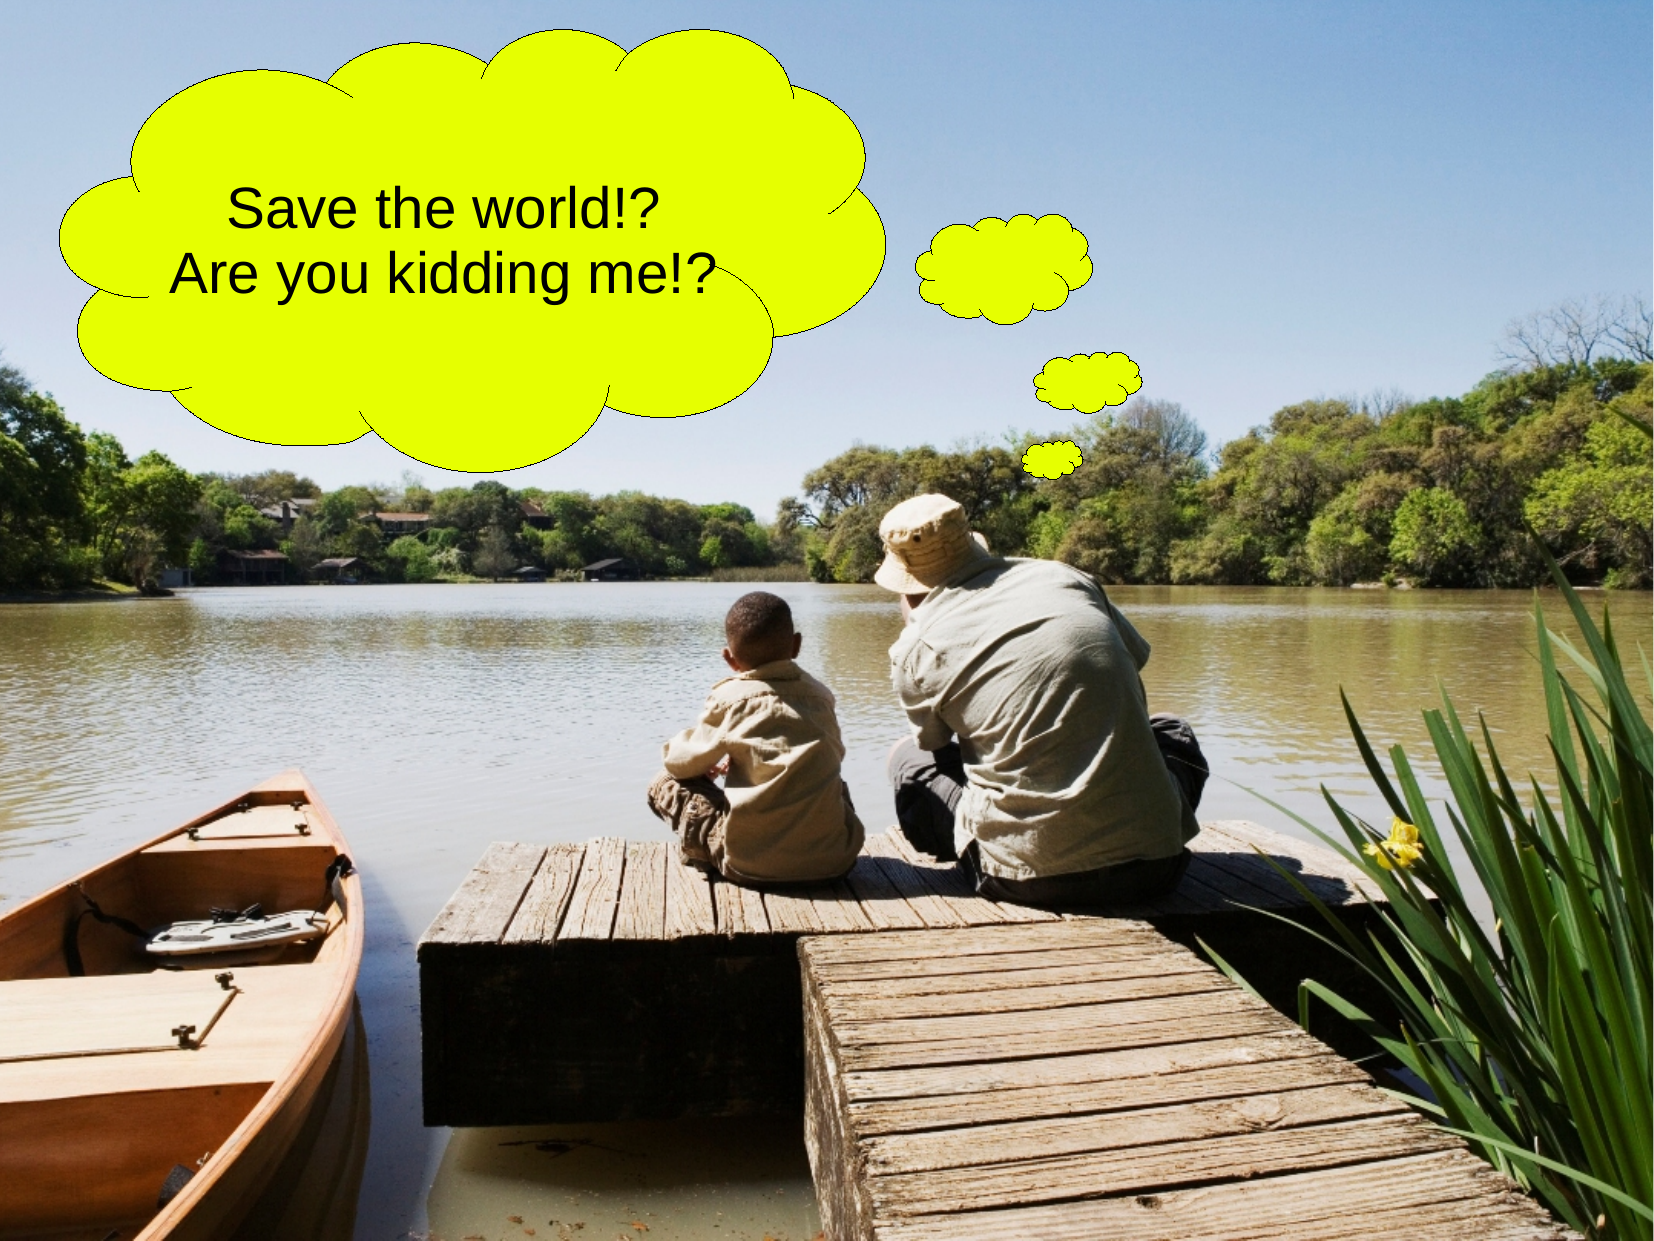

Save the world!?
Are you kidding me!?